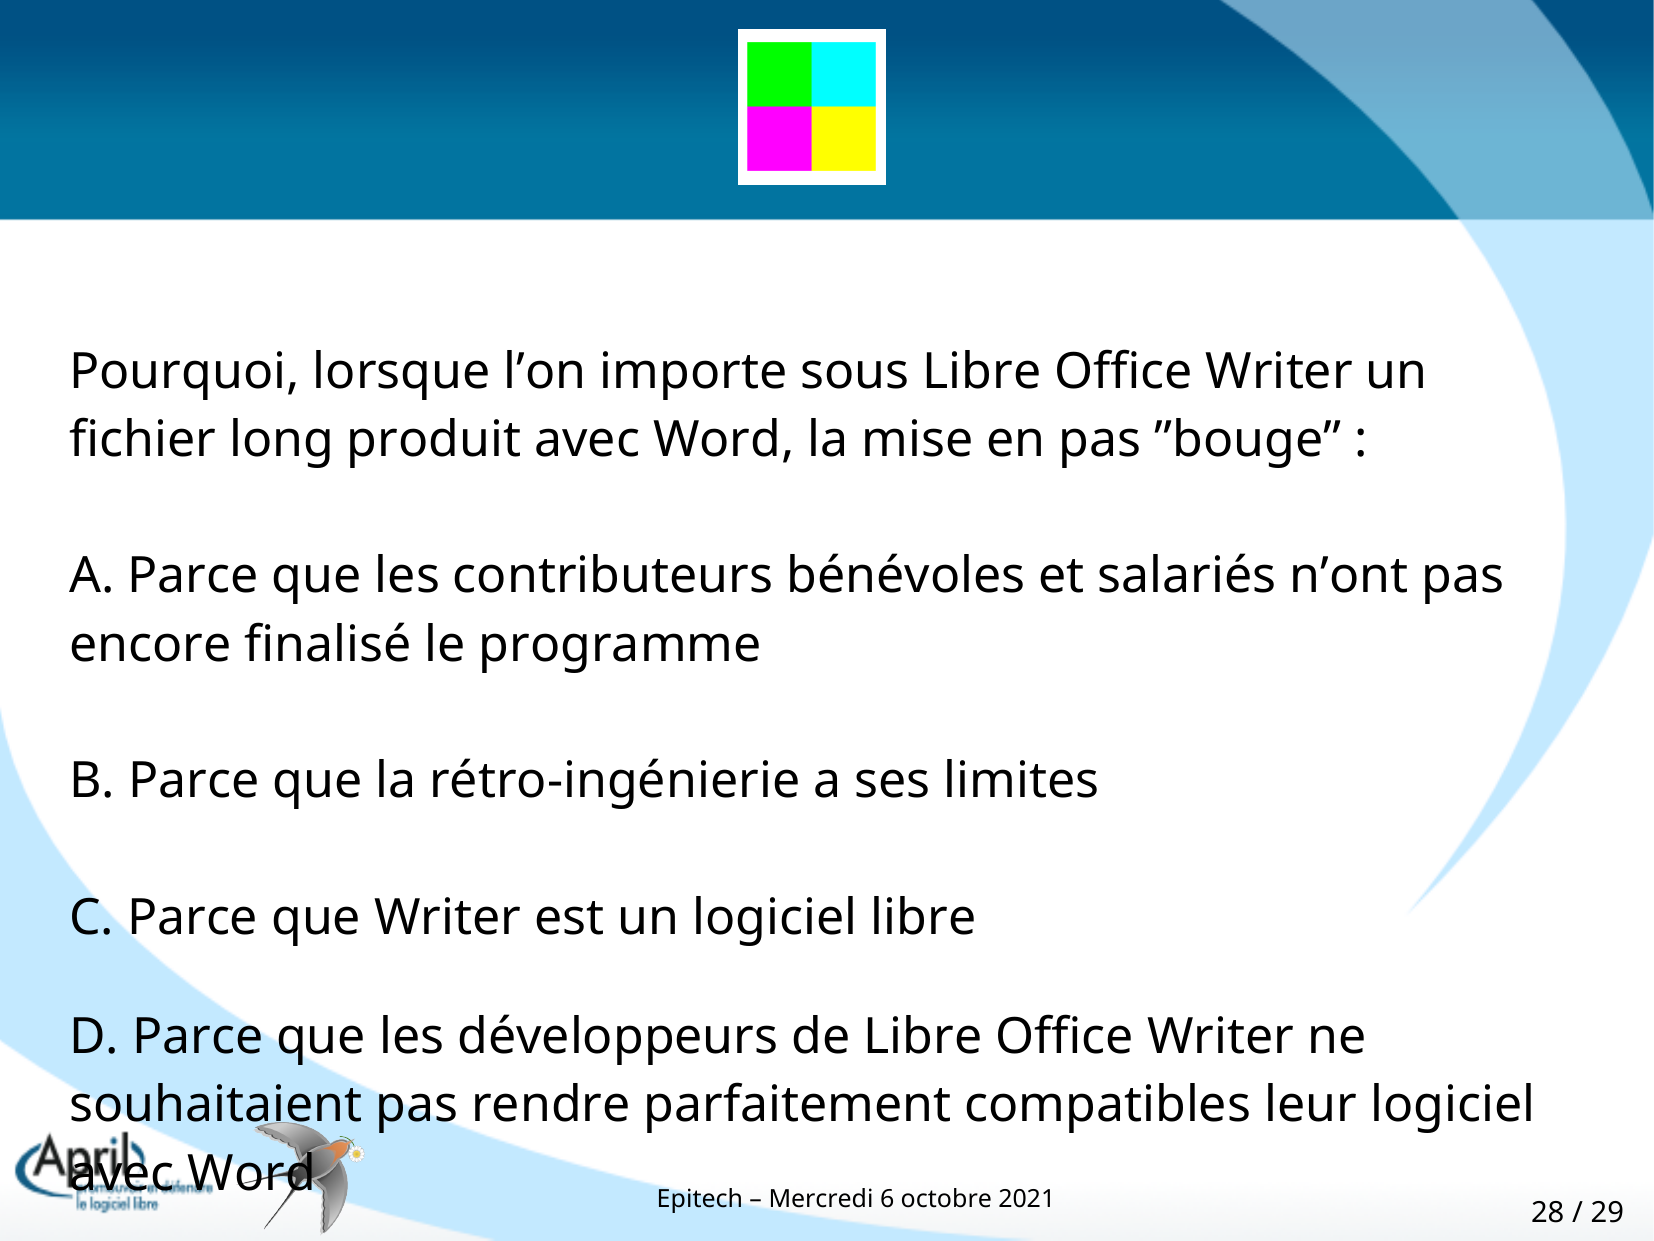

Pourquoi, lorsque l’on importe sous Libre Office Writer un fichier long produit avec Word, la mise en pas ”bouge” :
A. Parce que les contributeurs bénévoles et salariés n’ont pas encore finalisé le programme
B. Parce que la rétro-ingénierie a ses limites
C. Parce que Writer est un logiciel libre
D. Parce que les développeurs de Libre Office Writer ne souhaitaient pas rendre parfaitement compatibles leur logiciel avec Word
28